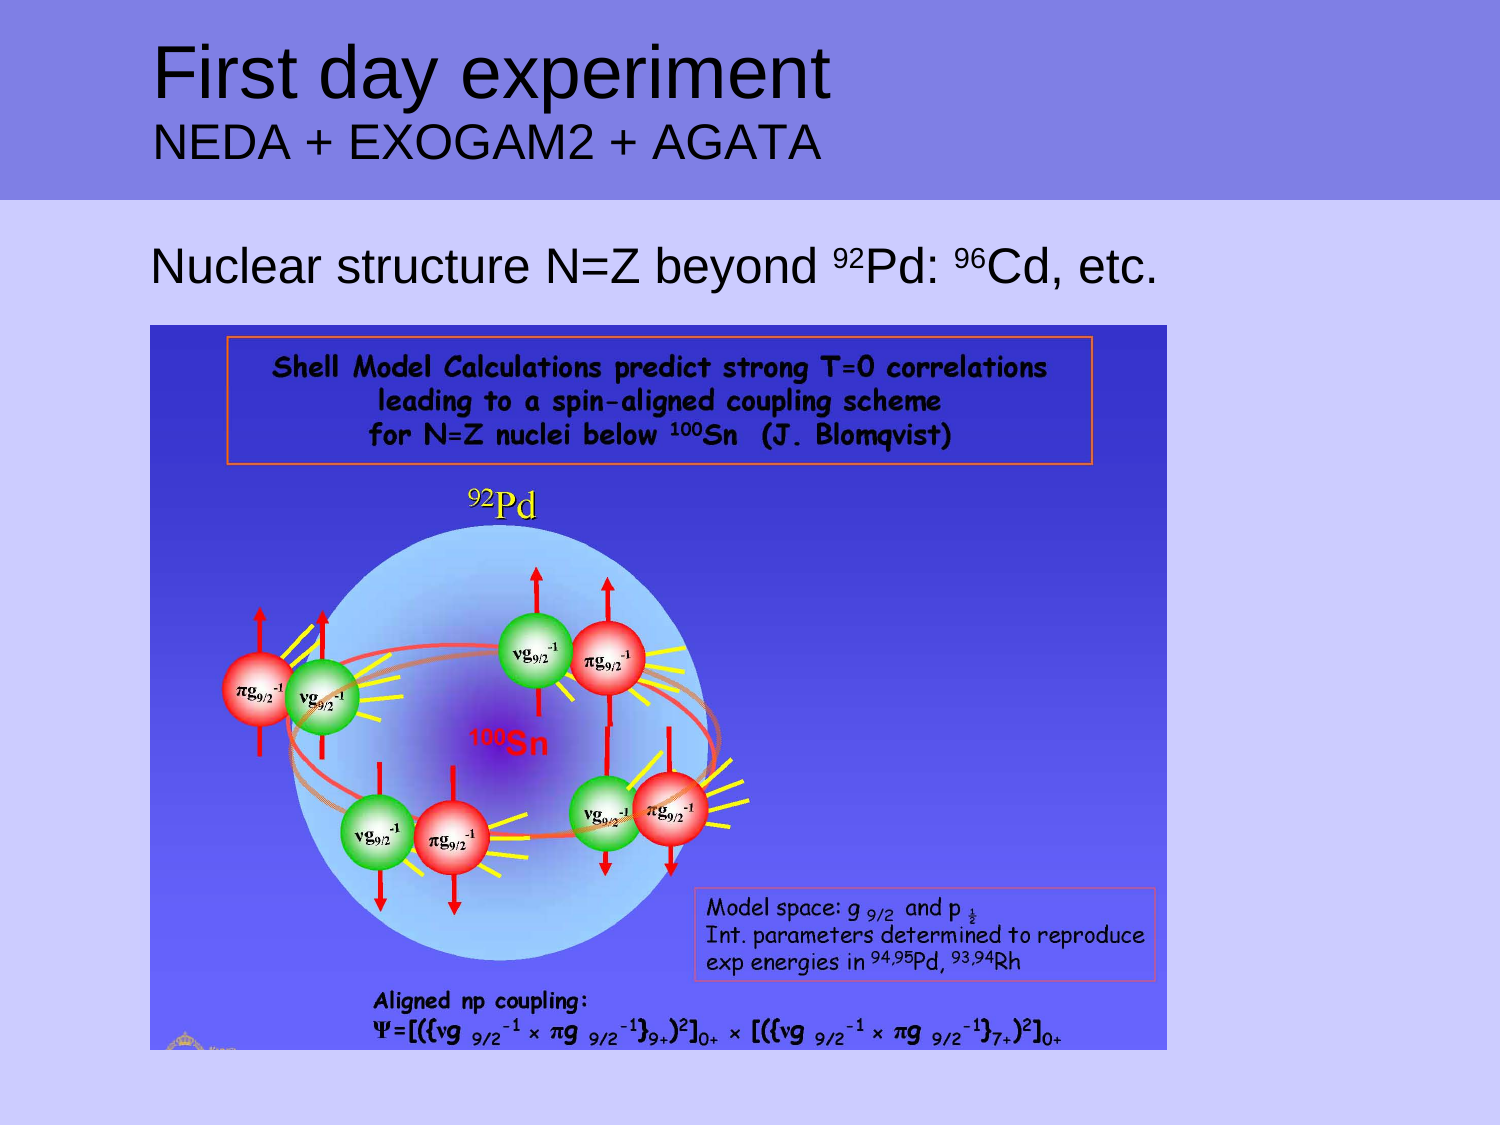

# First day experiment NEDA + EXOGAM2 + AGATA
Nuclear structure N=Z beyond 92Pd: 96Cd, etc.